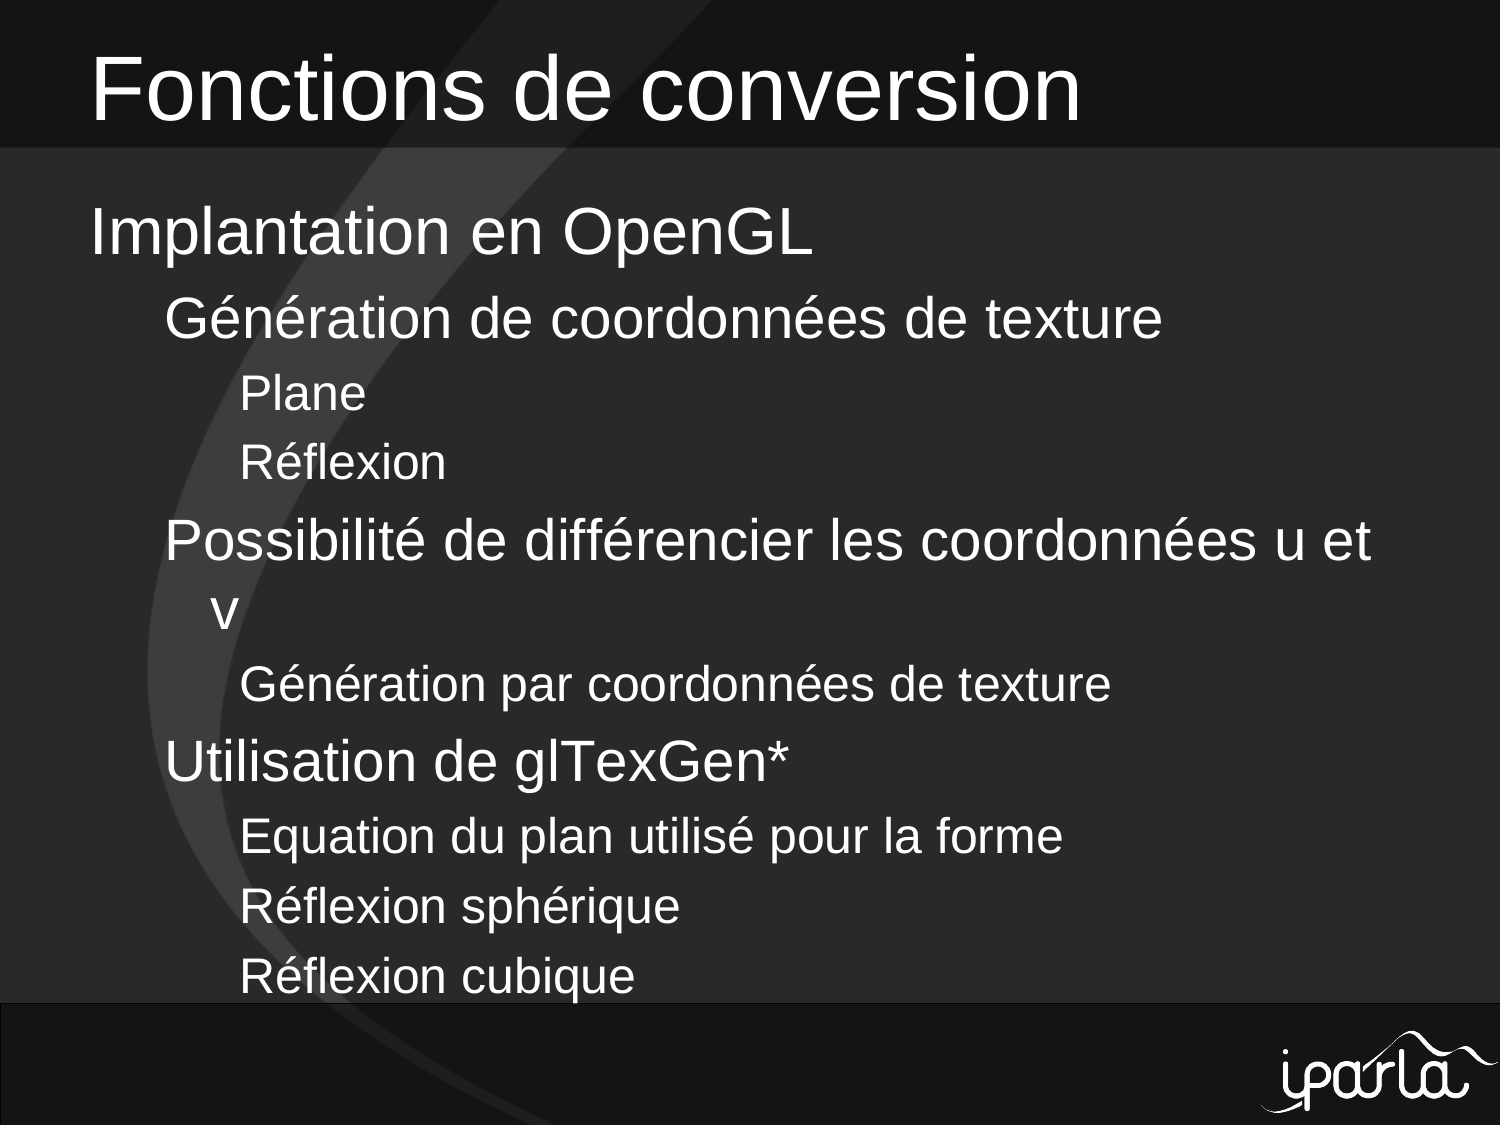

# Fonctions de conversion
Implantation en OpenGL
Génération de coordonnées de texture
Plane
Réflexion
Possibilité de différencier les coordonnées u et v
Génération par coordonnées de texture
Utilisation de glTexGen*
Equation du plan utilisé pour la forme
Réflexion sphérique
Réflexion cubique